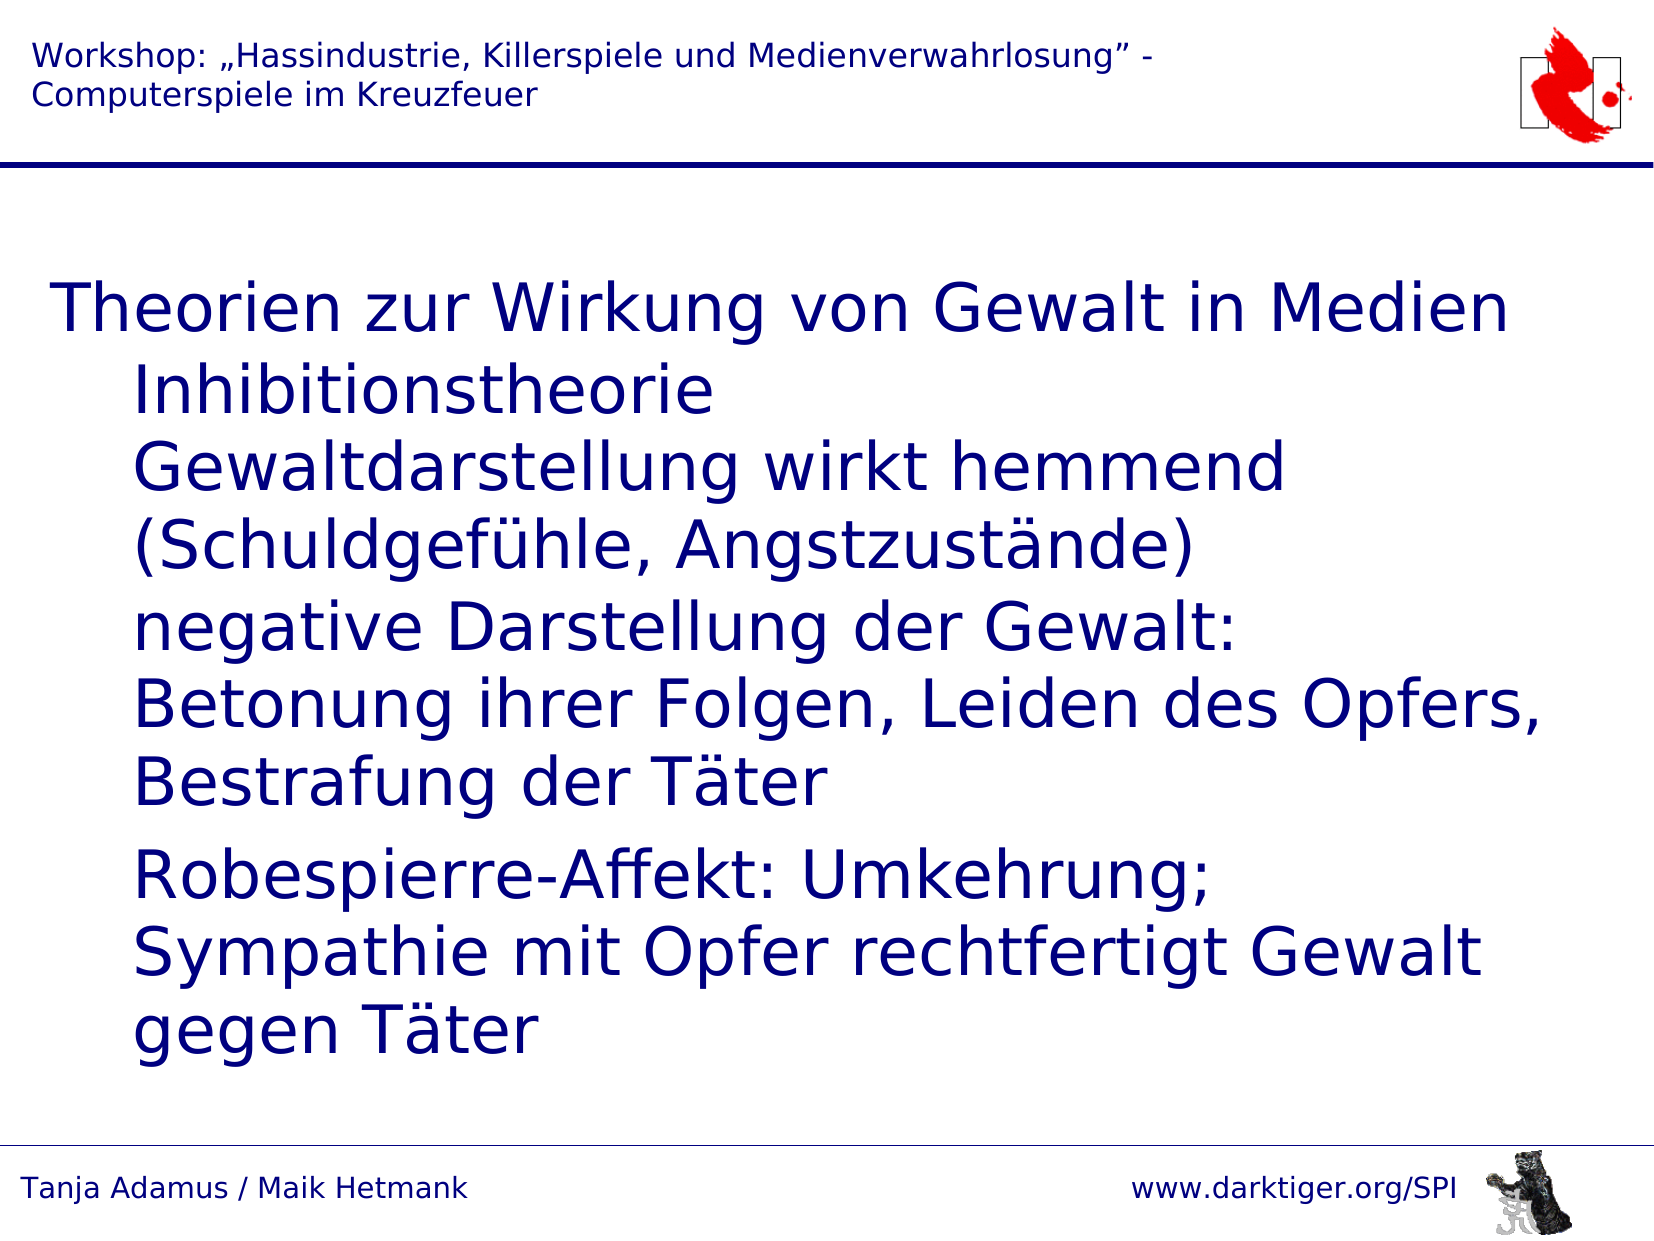

Workshop: „Hassindustrie, Killerspiele und Medienverwahrlosung” - Computerspiele im Kreuzfeuer
Theorien zur Wirkung von Gewalt in Medien
Inhibitionstheorie
Gewaltdarstellung wirkt hemmend (Schuldgefühle, Angstzustände)
negative Darstellung der Gewalt: Betonung ihrer Folgen, Leiden des Opfers, Bestrafung der Täter
Robespierre-Affekt: Umkehrung; Sympathie mit Opfer rechtfertigt Gewalt gegen Täter